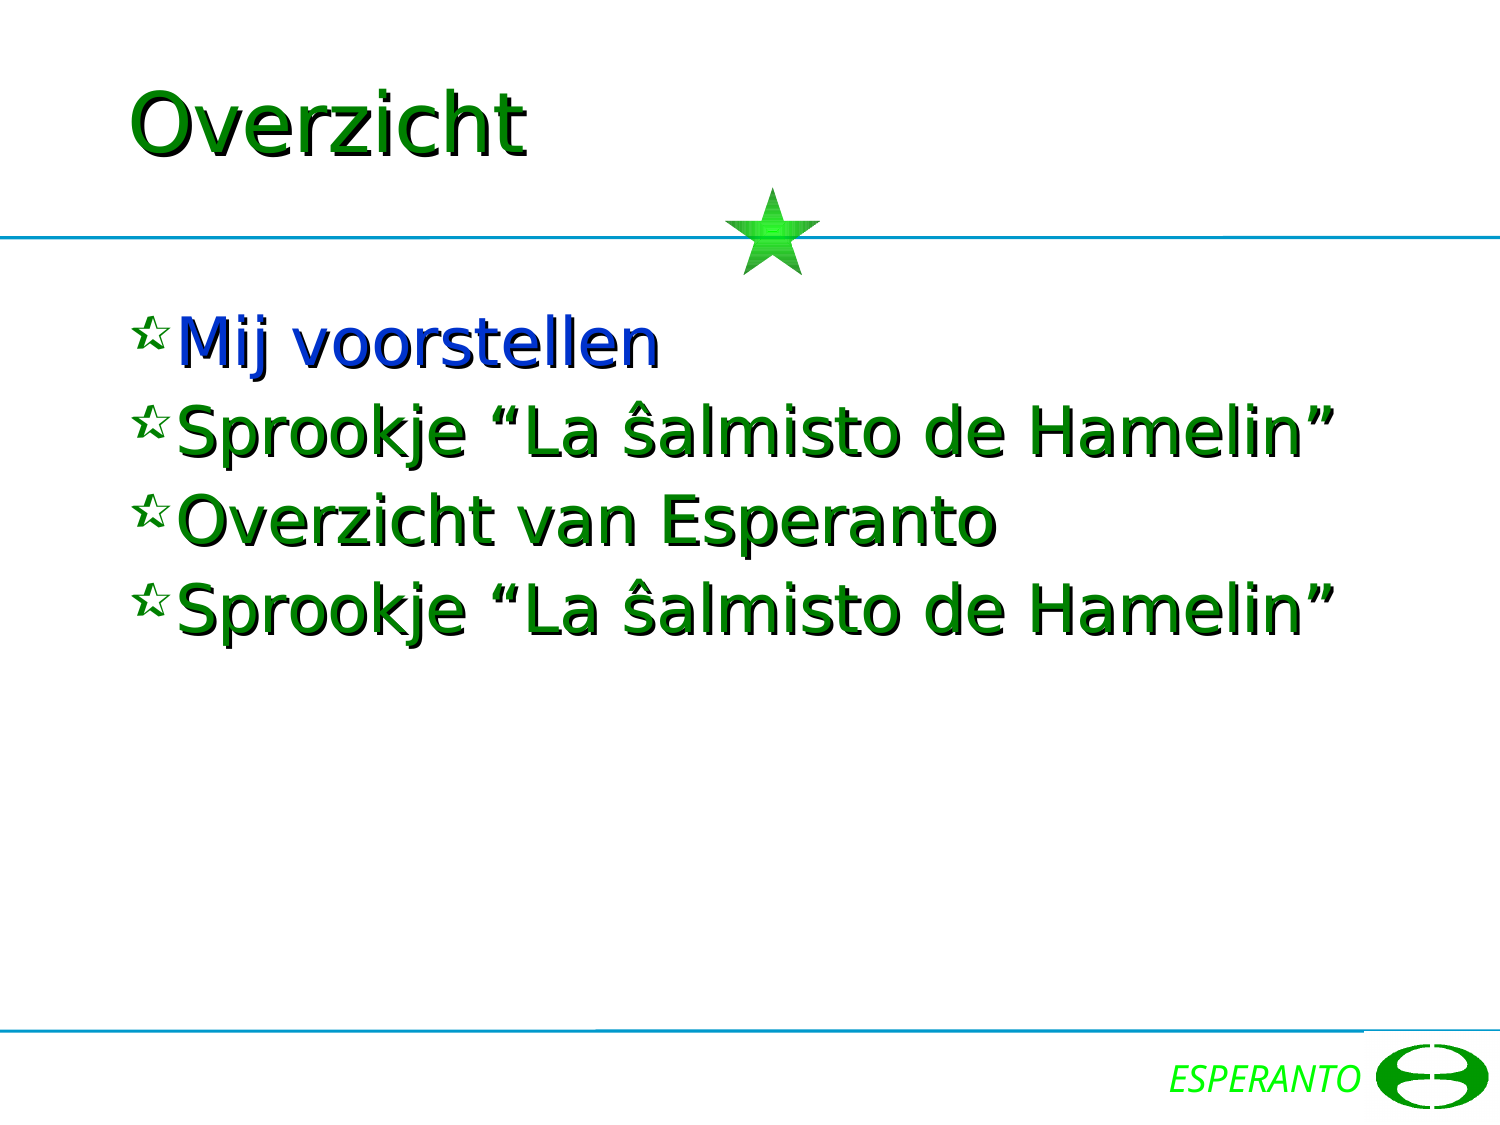

# Overzicht
Mij voorstellen
Sprookje “La ŝalmisto de Hamelin”
Overzicht van Esperanto
Sprookje “La ŝalmisto de Hamelin”